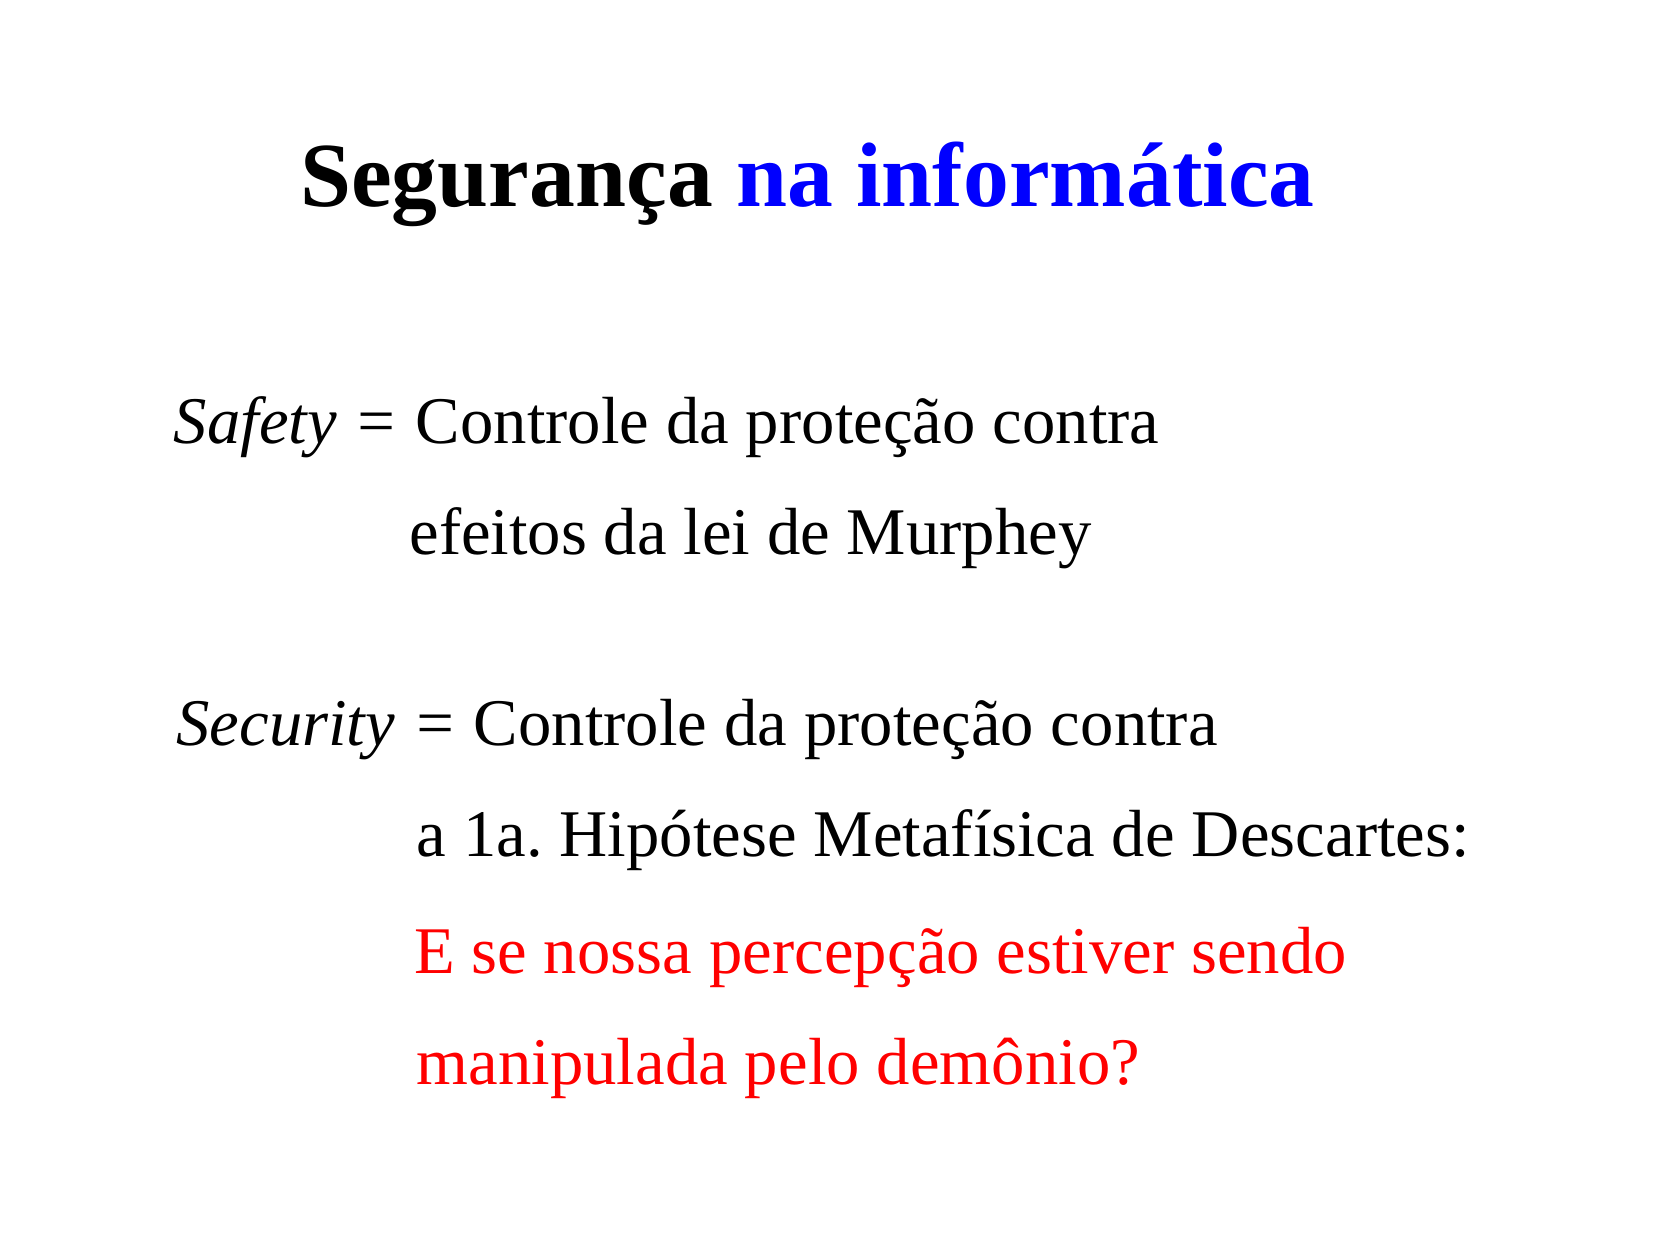

# Segurança na informática
Safety = Controle da proteção contra
efeitos da lei de Murphey
Security = Controle da proteção contra
a 1a. Hipótese Metafísica de Descartes:
E se nossa percepção estiver sendo
manipulada pelo demônio?